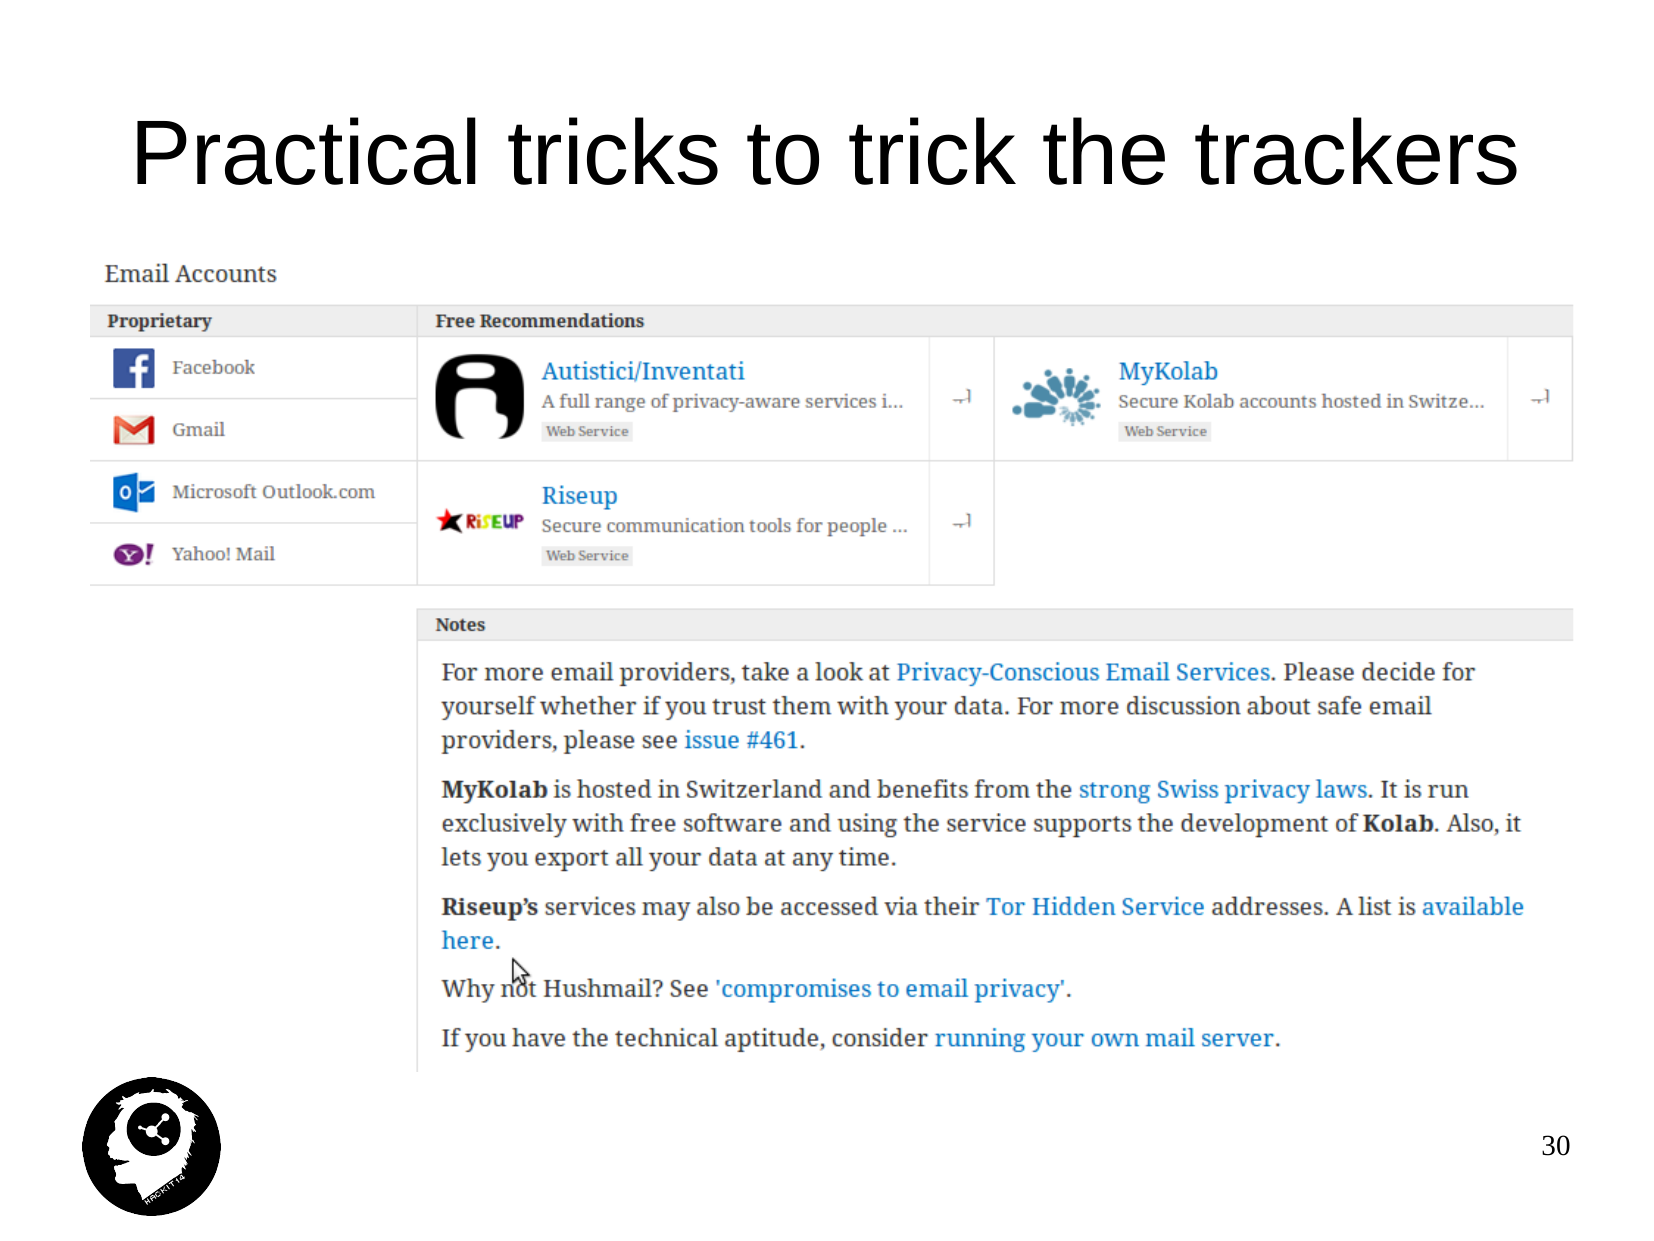

# Practical tricks to trick the trackers
Selezionare i servizi
 Servizi Email
30